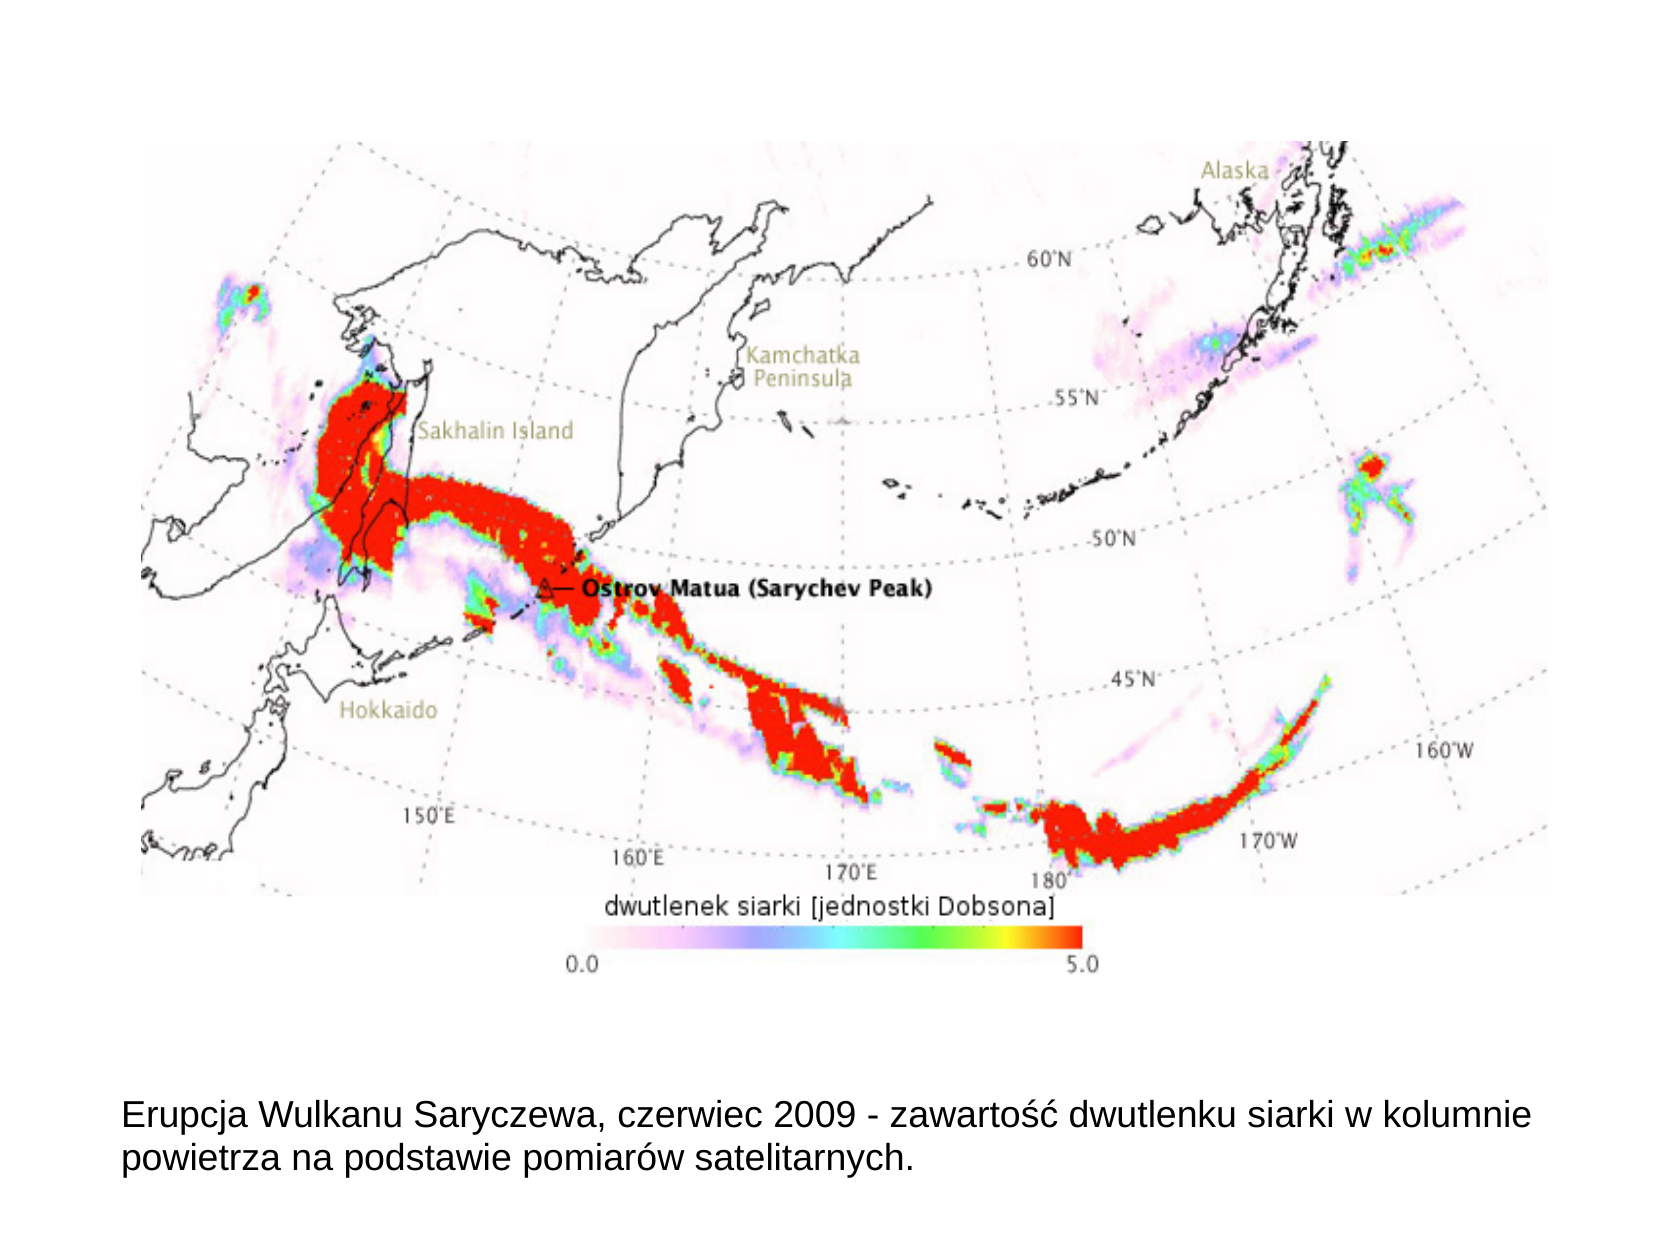

Erupcja Wulkanu Saryczewa, czerwiec 2009 - zawartość dwutlenku siarki w kolumnie powietrza na podstawie pomiarów satelitarnych.